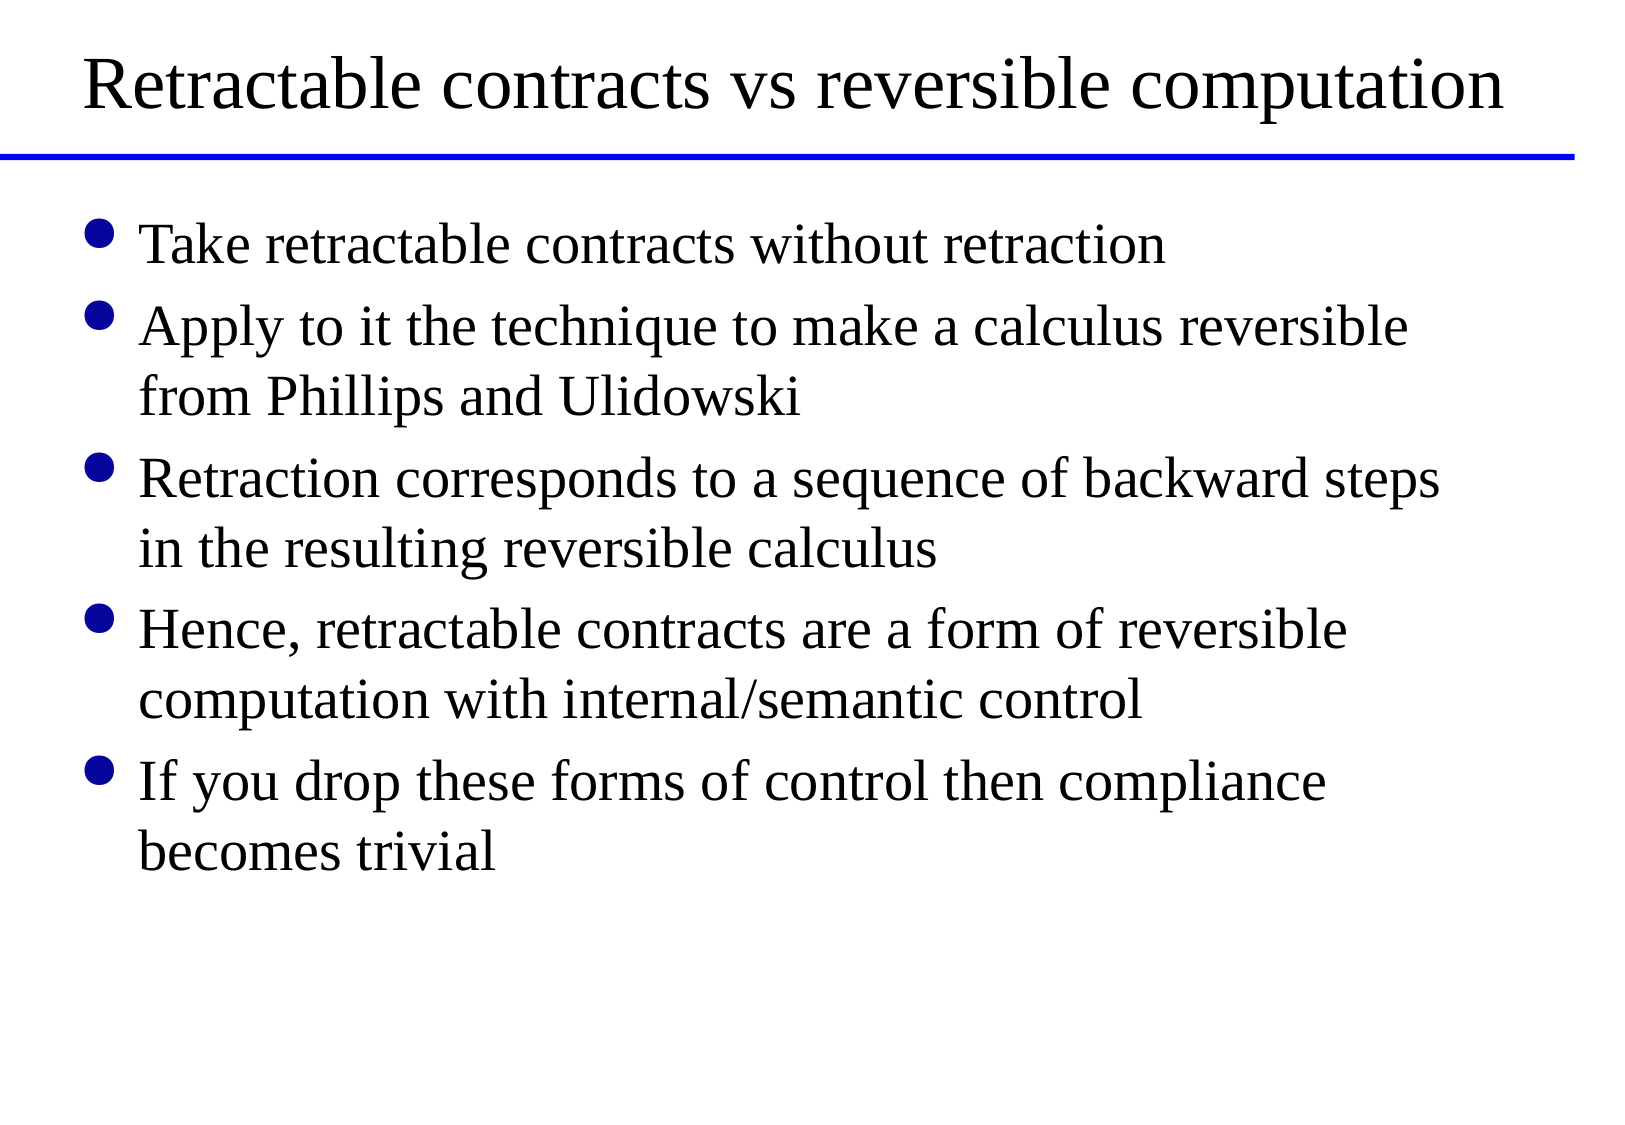

# Retractable contracts vs reversible computation
Take retractable contracts without retraction
Apply to it the technique to make a calculus reversible from Phillips and Ulidowski
Retraction corresponds to a sequence of backward steps in the resulting reversible calculus
Hence, retractable contracts are a form of reversible computation with internal/semantic control
If you drop these forms of control then compliance becomes trivial